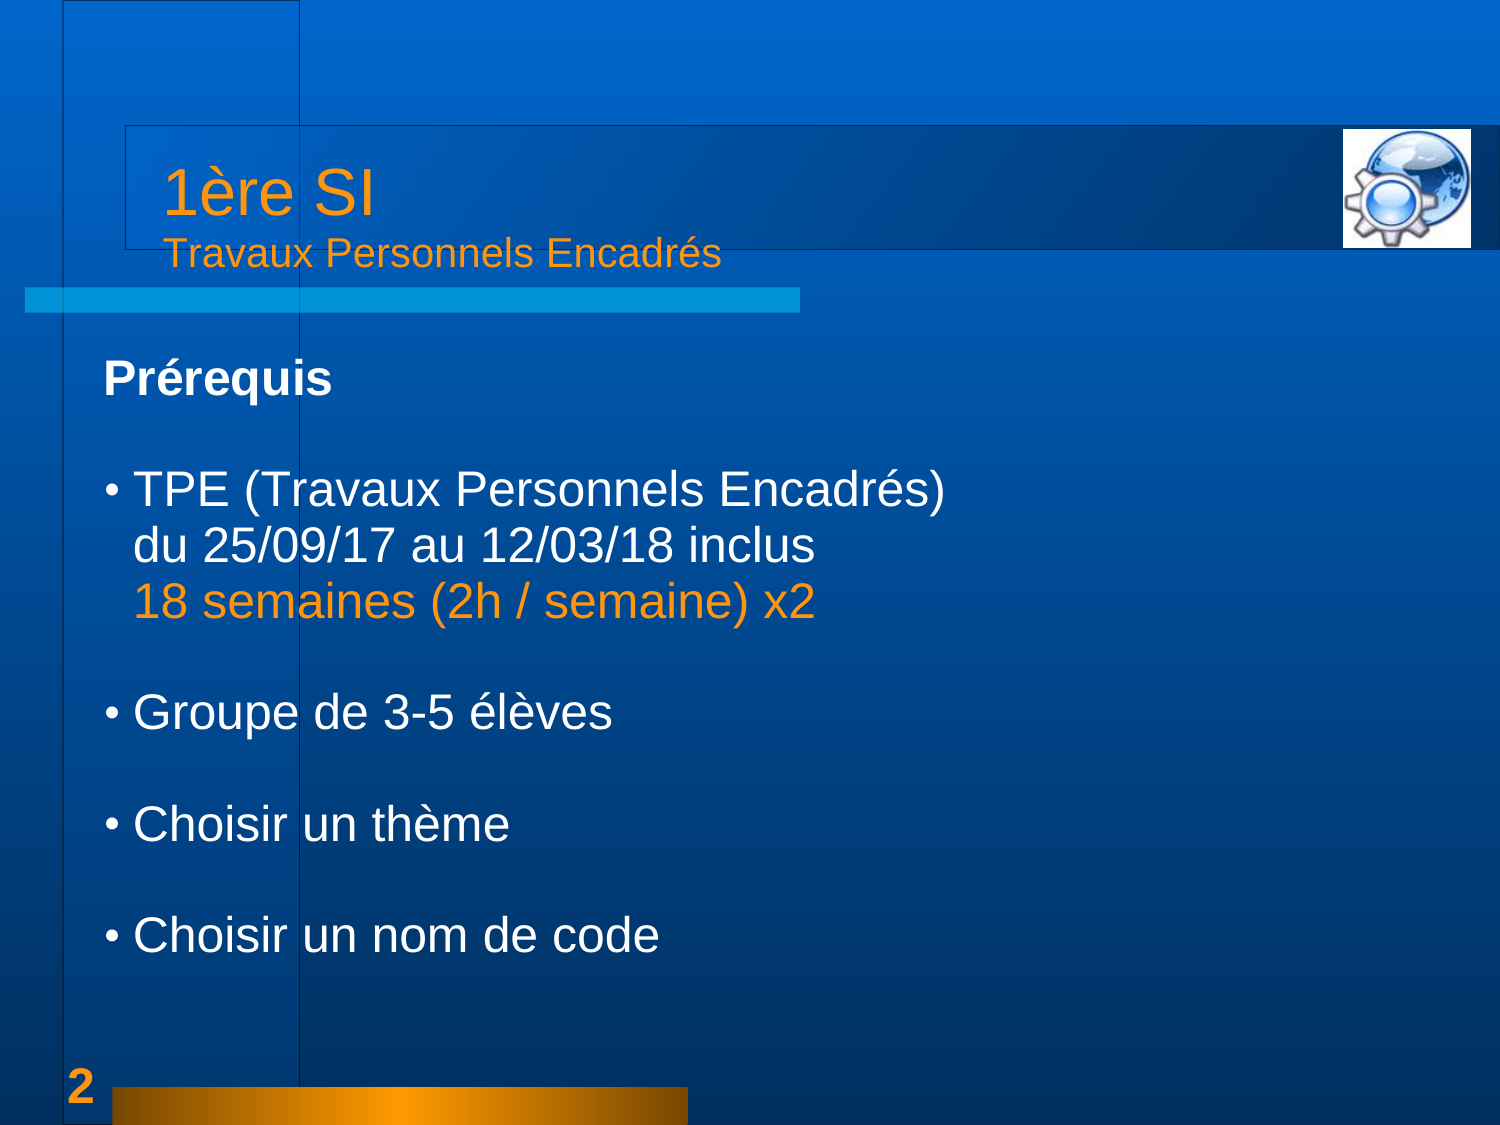

Prérequis
TPE (Travaux Personnels Encadrés)
du 25/09/17 au 12/03/18 inclus
18 semaines (2h / semaine) x2
Groupe de 3-5 élèves
Choisir un thème
Choisir un nom de code